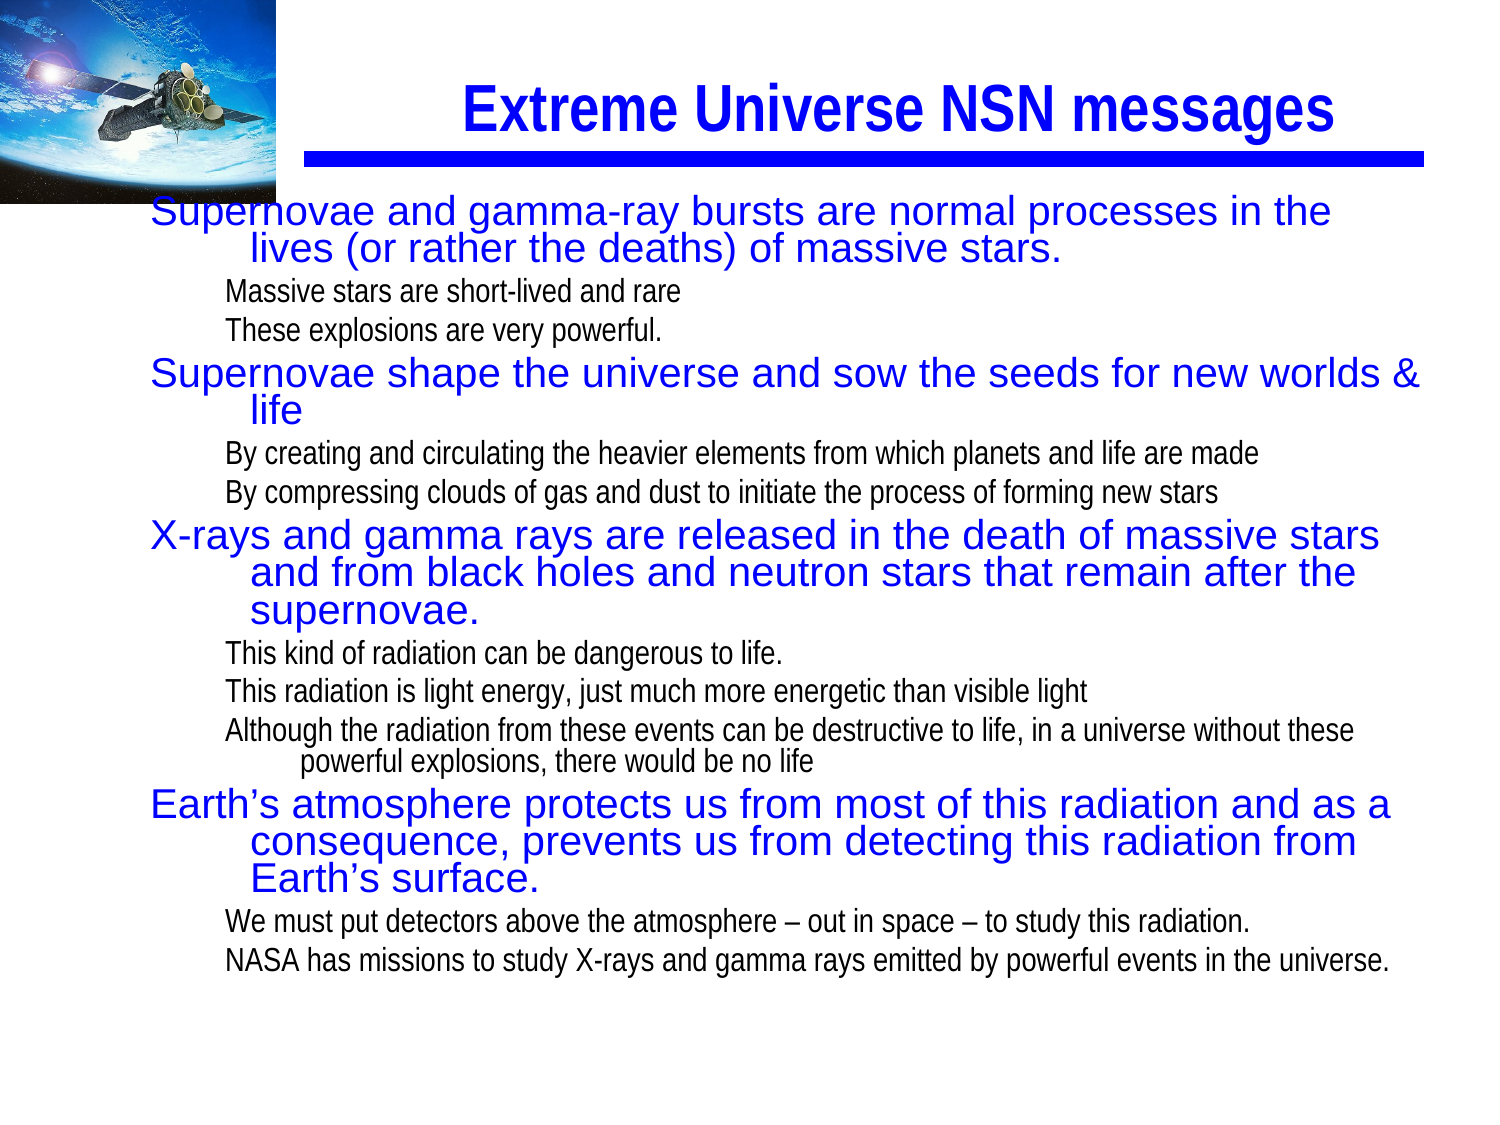

# Extreme Universe NSN messages
Supernovae and gamma-ray bursts are normal processes in the lives (or rather the deaths) of massive stars.
Massive stars are short-lived and rare
These explosions are very powerful.
Supernovae shape the universe and sow the seeds for new worlds & life
By creating and circulating the heavier elements from which planets and life are made
By compressing clouds of gas and dust to initiate the process of forming new stars
X-rays and gamma rays are released in the death of massive stars and from black holes and neutron stars that remain after the supernovae.
This kind of radiation can be dangerous to life.
This radiation is light energy, just much more energetic than visible light
Although the radiation from these events can be destructive to life, in a universe without these powerful explosions, there would be no life
Earth’s atmosphere protects us from most of this radiation and as a consequence, prevents us from detecting this radiation from Earth’s surface.
We must put detectors above the atmosphere – out in space – to study this radiation.
NASA has missions to study X-rays and gamma rays emitted by powerful events in the universe.